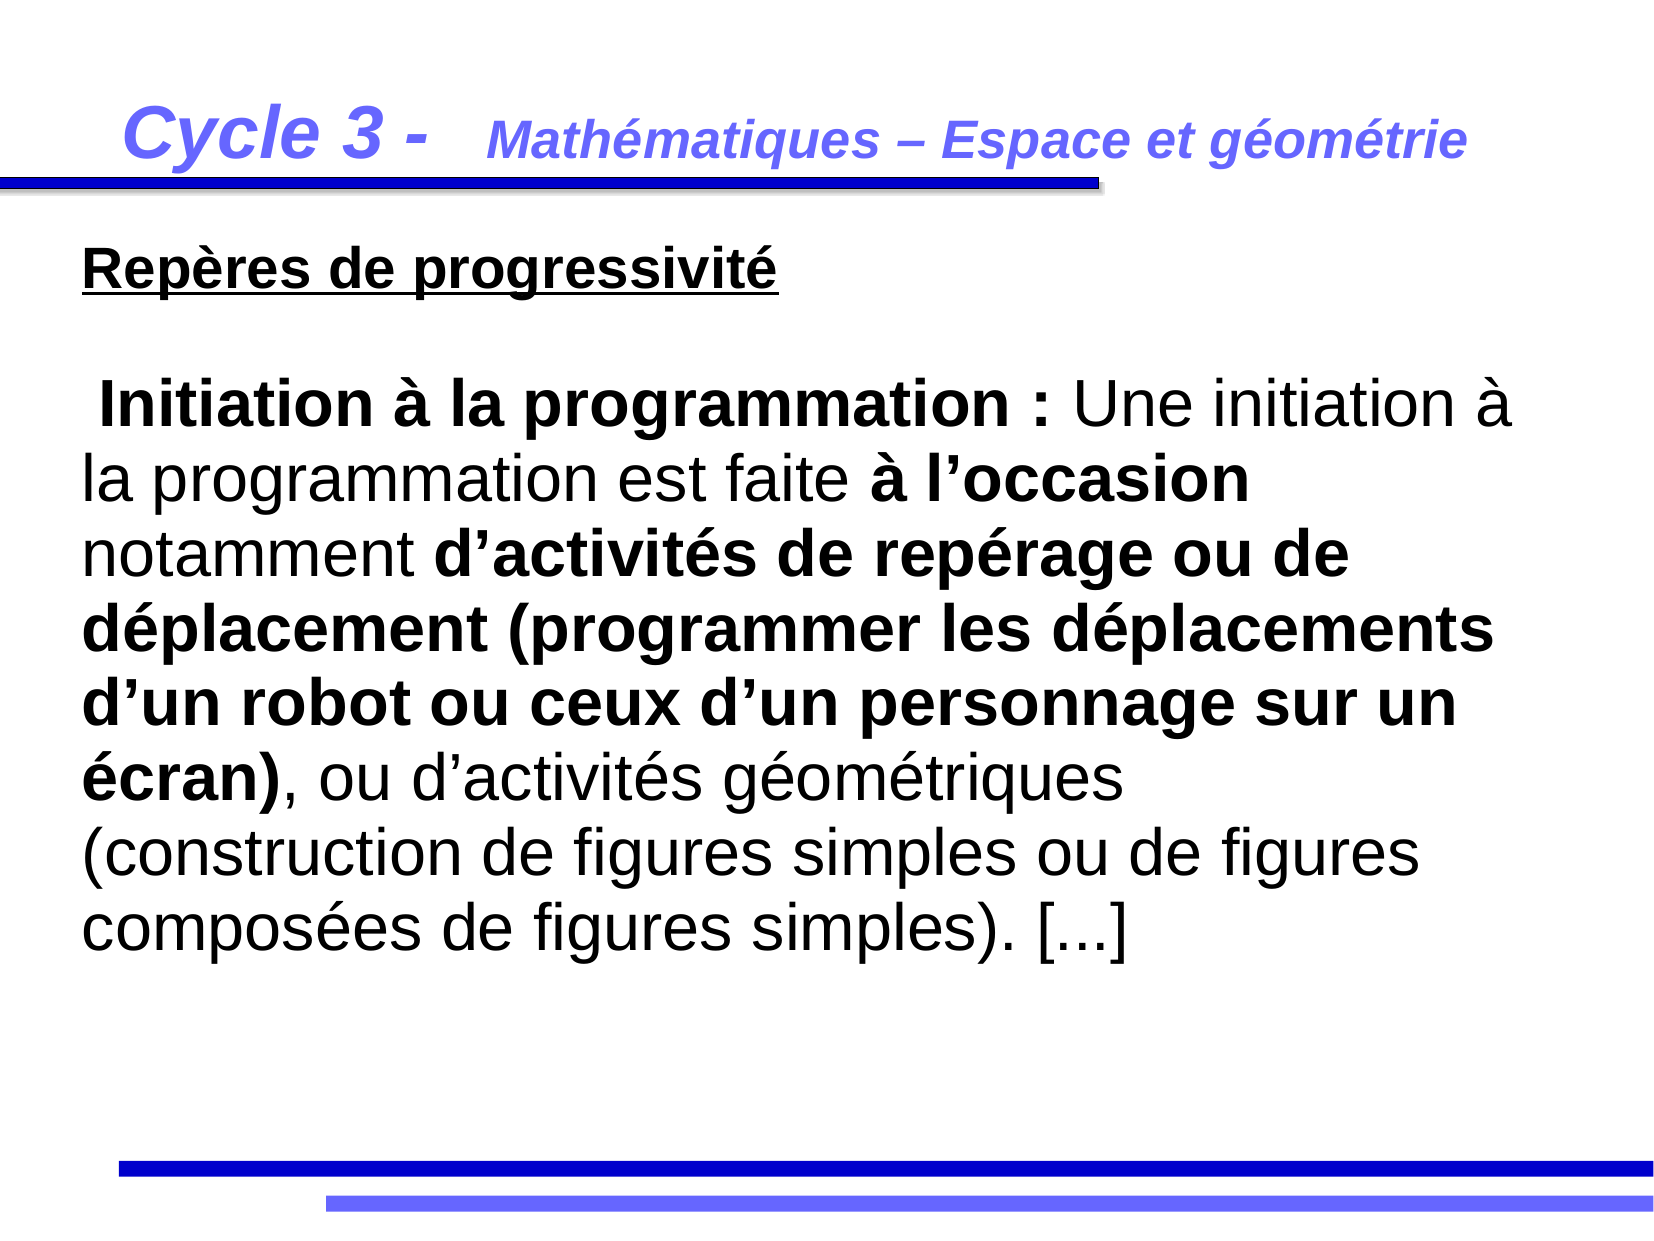

# Cycle 3 - Mathématiques – Espace et géométrie
Repères de progressivité
 Initiation à la programmation : Une initiation à la programmation est faite à l’occasion notamment d’activités de repérage ou de déplacement (programmer les déplacements d’un robot ou ceux d’un personnage sur un écran), ou d’activités géométriques (construction de figures simples ou de figures composées de figures simples). [...]